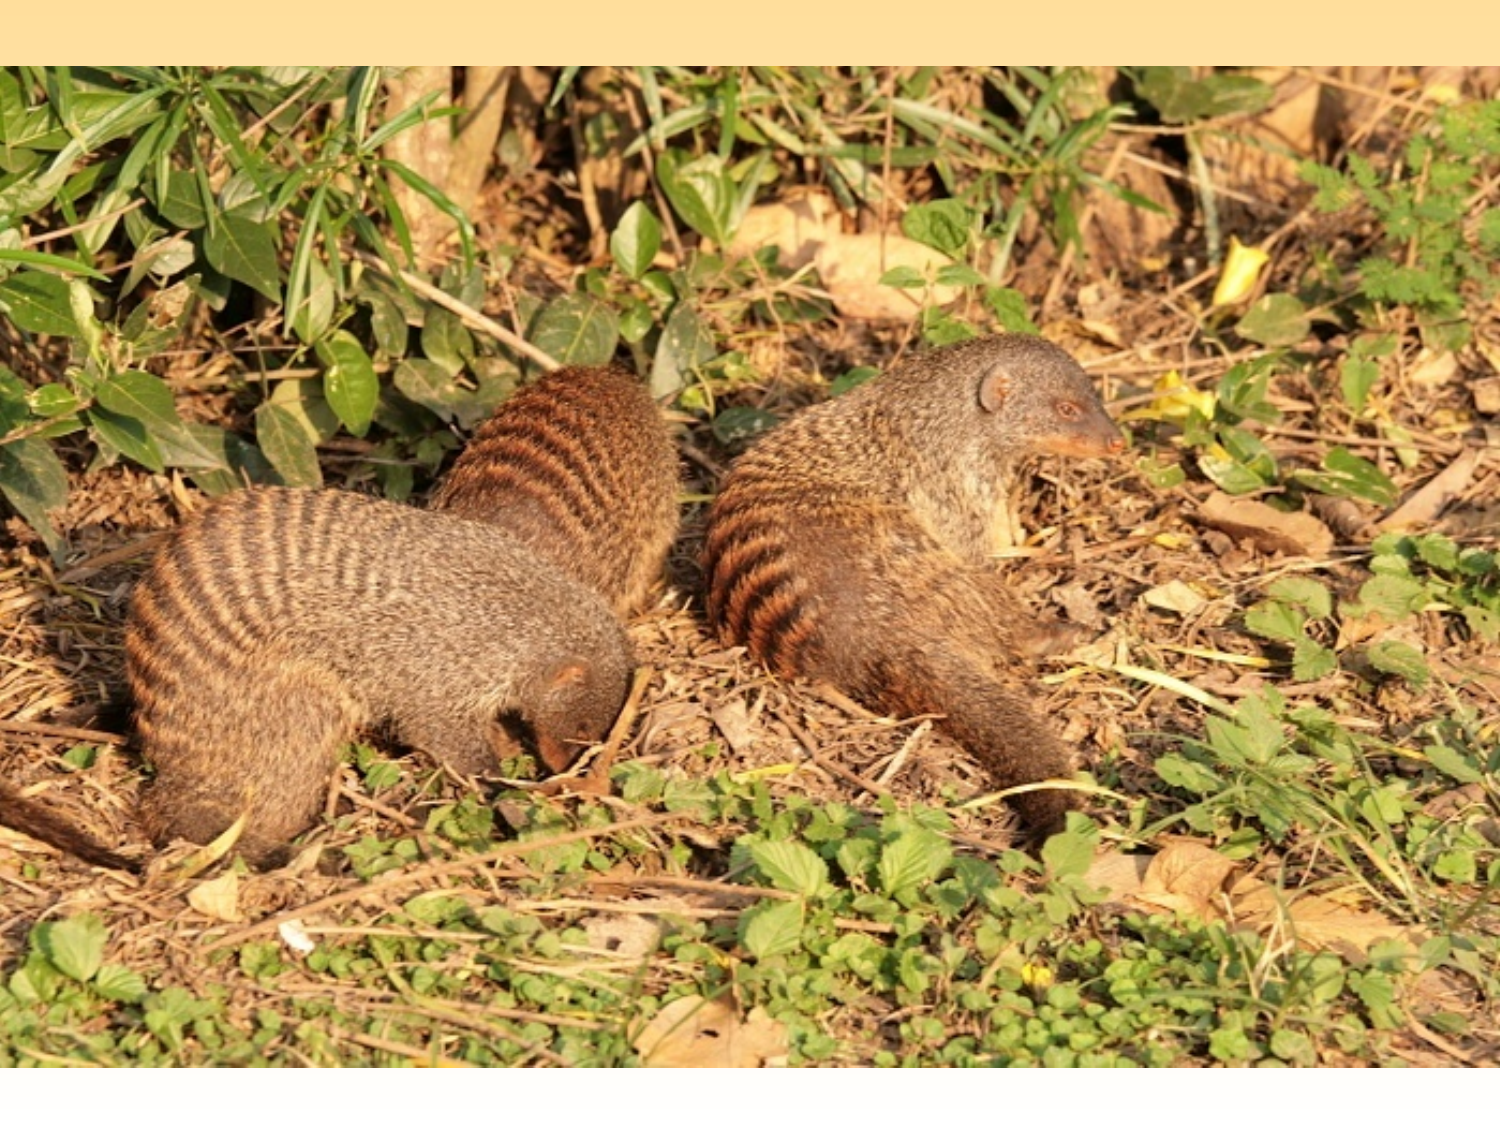

# JAK MANGUSTY ZÍSKÁVAJÍ SVOJI POTRAVU?
vyhrabávají si ji ze země
JAK JSOU MANGUSTY PŘIZPŮSOBENY
K ZÍSKÁVÁNÍ POTRAVY?
ostré drápy na předních končetinách